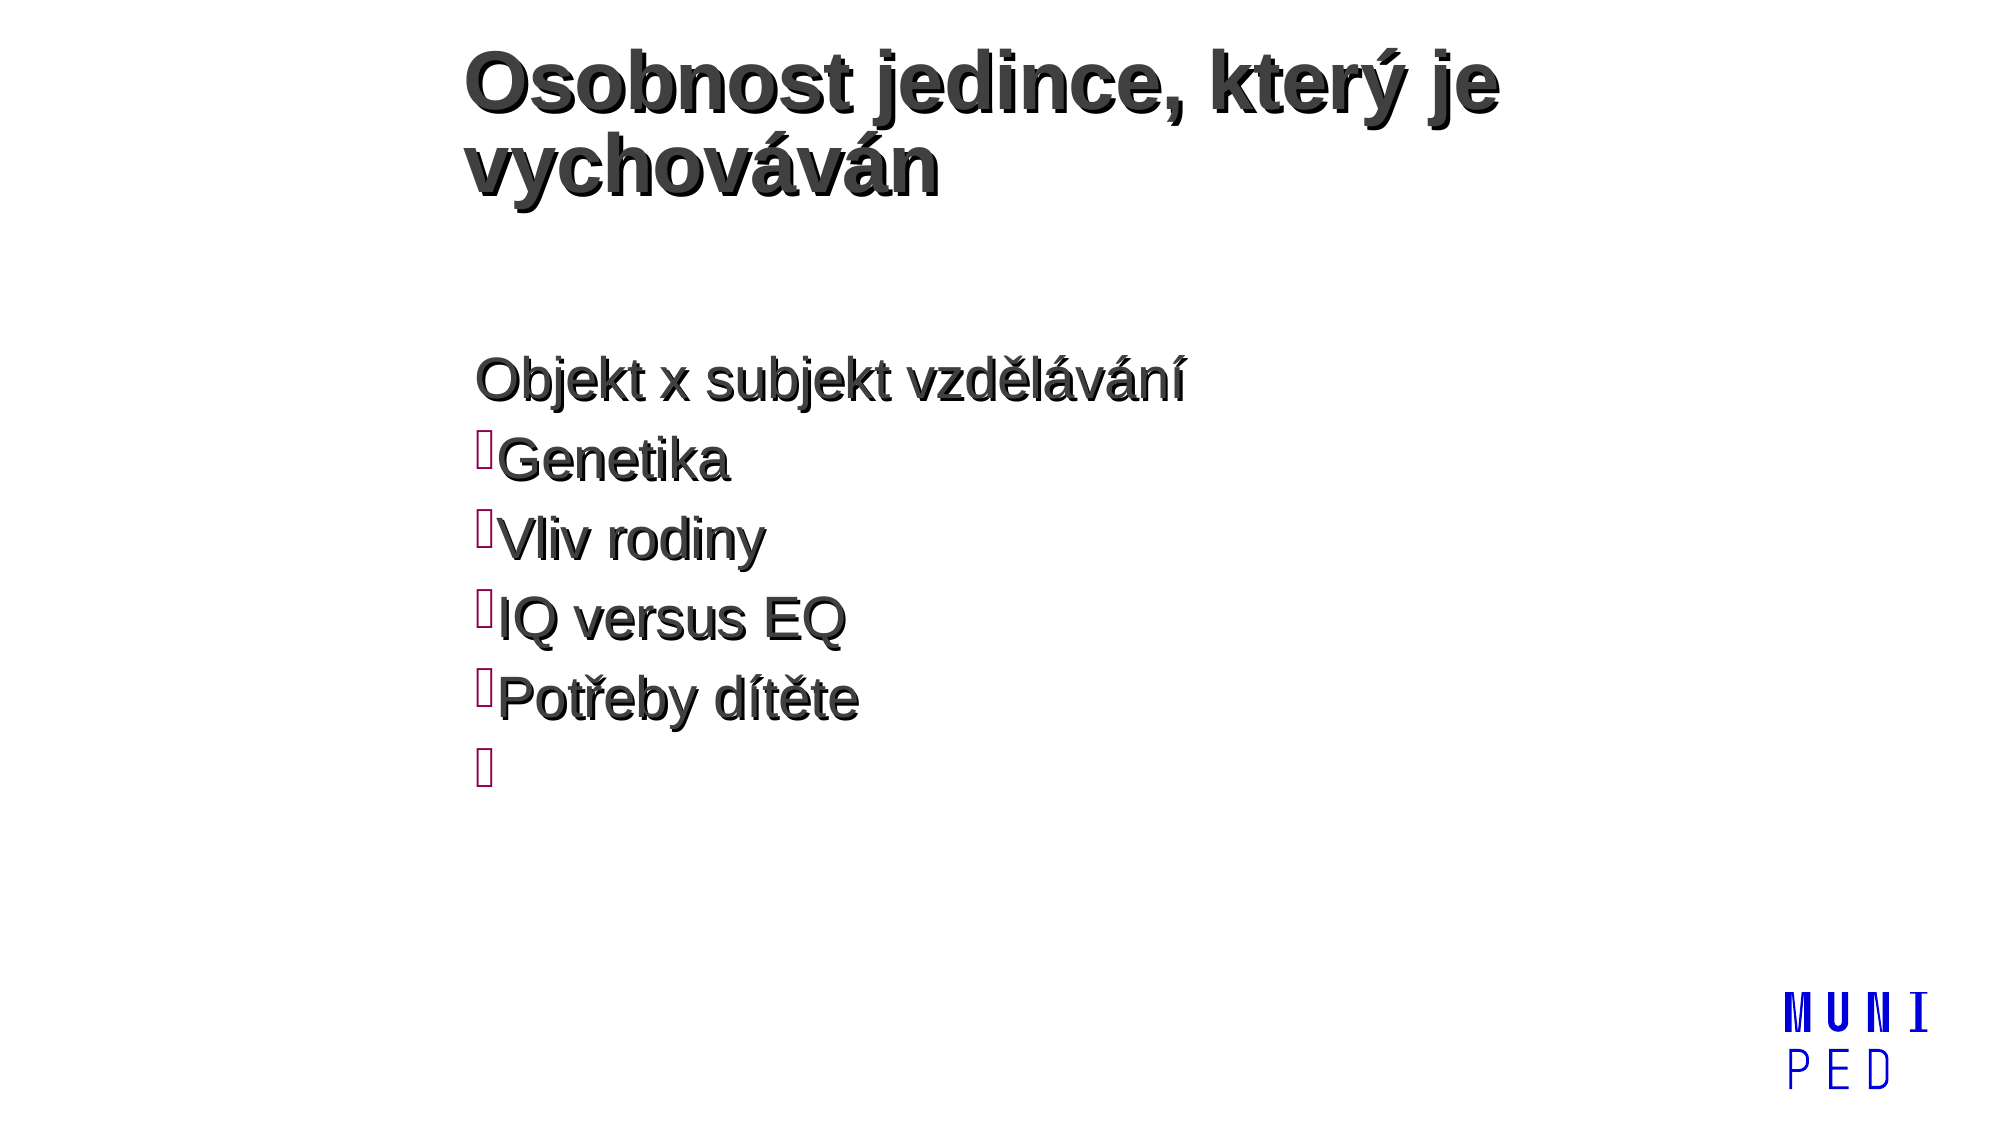

# Osobnost jedince, který je vychováván
Objekt x subjekt vzdělávání
Genetika
Vliv rodiny
IQ versus EQ
Potřeby dítěte